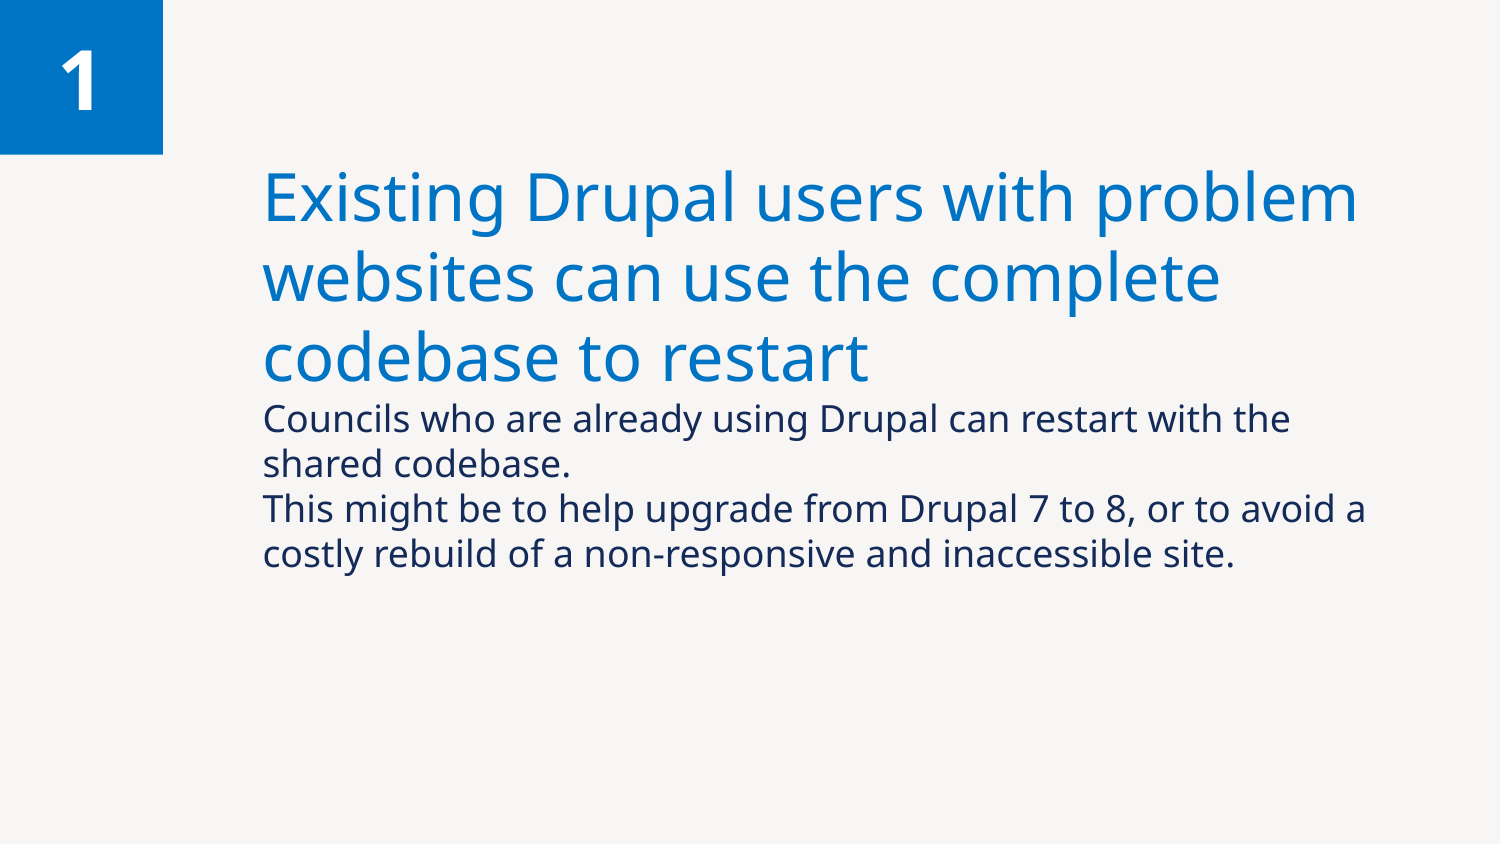

1
# Existing Drupal users with problem websites can use the complete codebase to restart Councils who are already using Drupal can restart with the shared codebase. This might be to help upgrade from Drupal 7 to 8, or to avoid a costly rebuild of a non-responsive and inaccessible site.